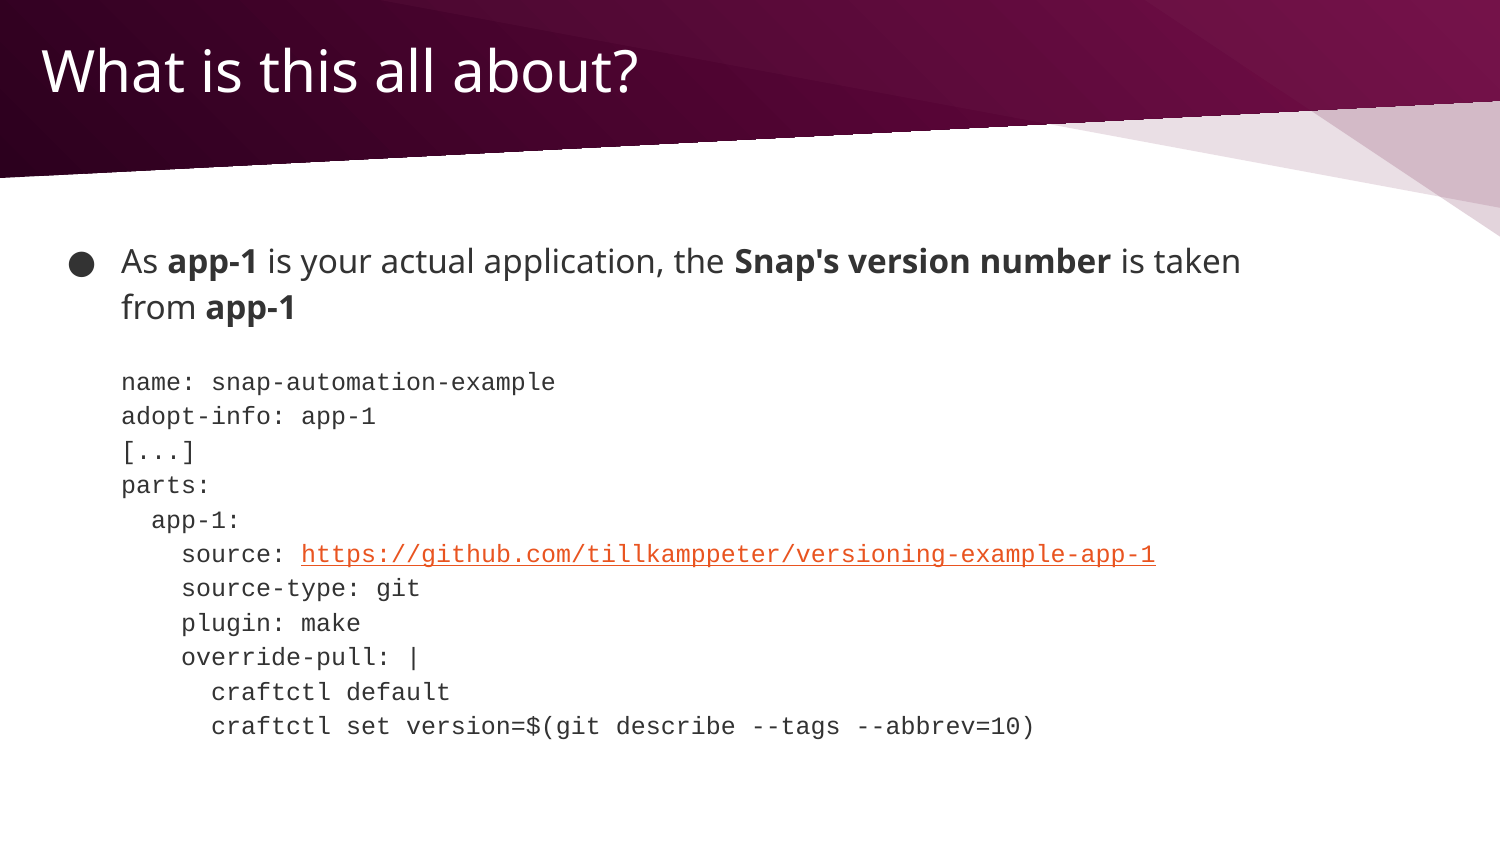

What is this all about?
# As app-1 is your actual application, the Snap's version number is taken from app-1 name: snap-automation-example adopt-info: app-1 [...] parts: app-1: source: https://github.com/tillkamppeter/versioning-example-app-1 source-type: git plugin: make override-pull: | craftctl default craftctl set version=$(git describe --tags --abbrev=10)